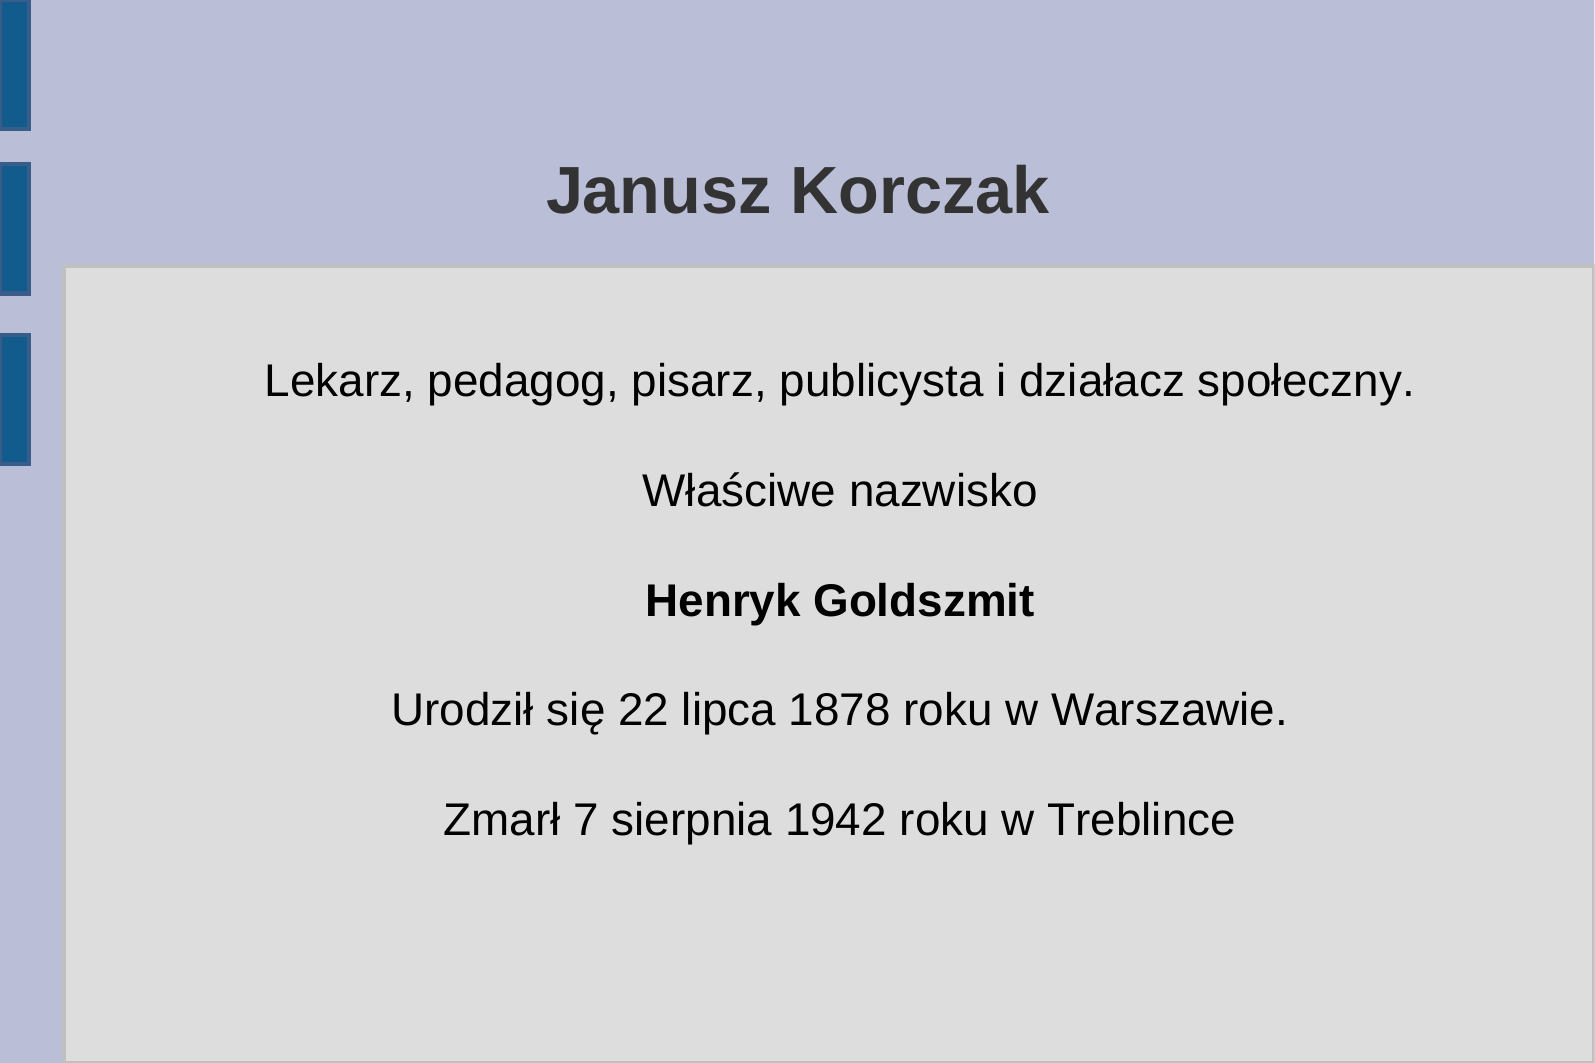

# Janusz Korczak
Lekarz, pedagog, pisarz, publicysta i działacz społeczny.
Właściwe nazwisko
Henryk Goldszmit
Urodził się 22 lipca 1878 roku w Warszawie.
Zmarł 7 sierpnia 1942 roku w Treblince